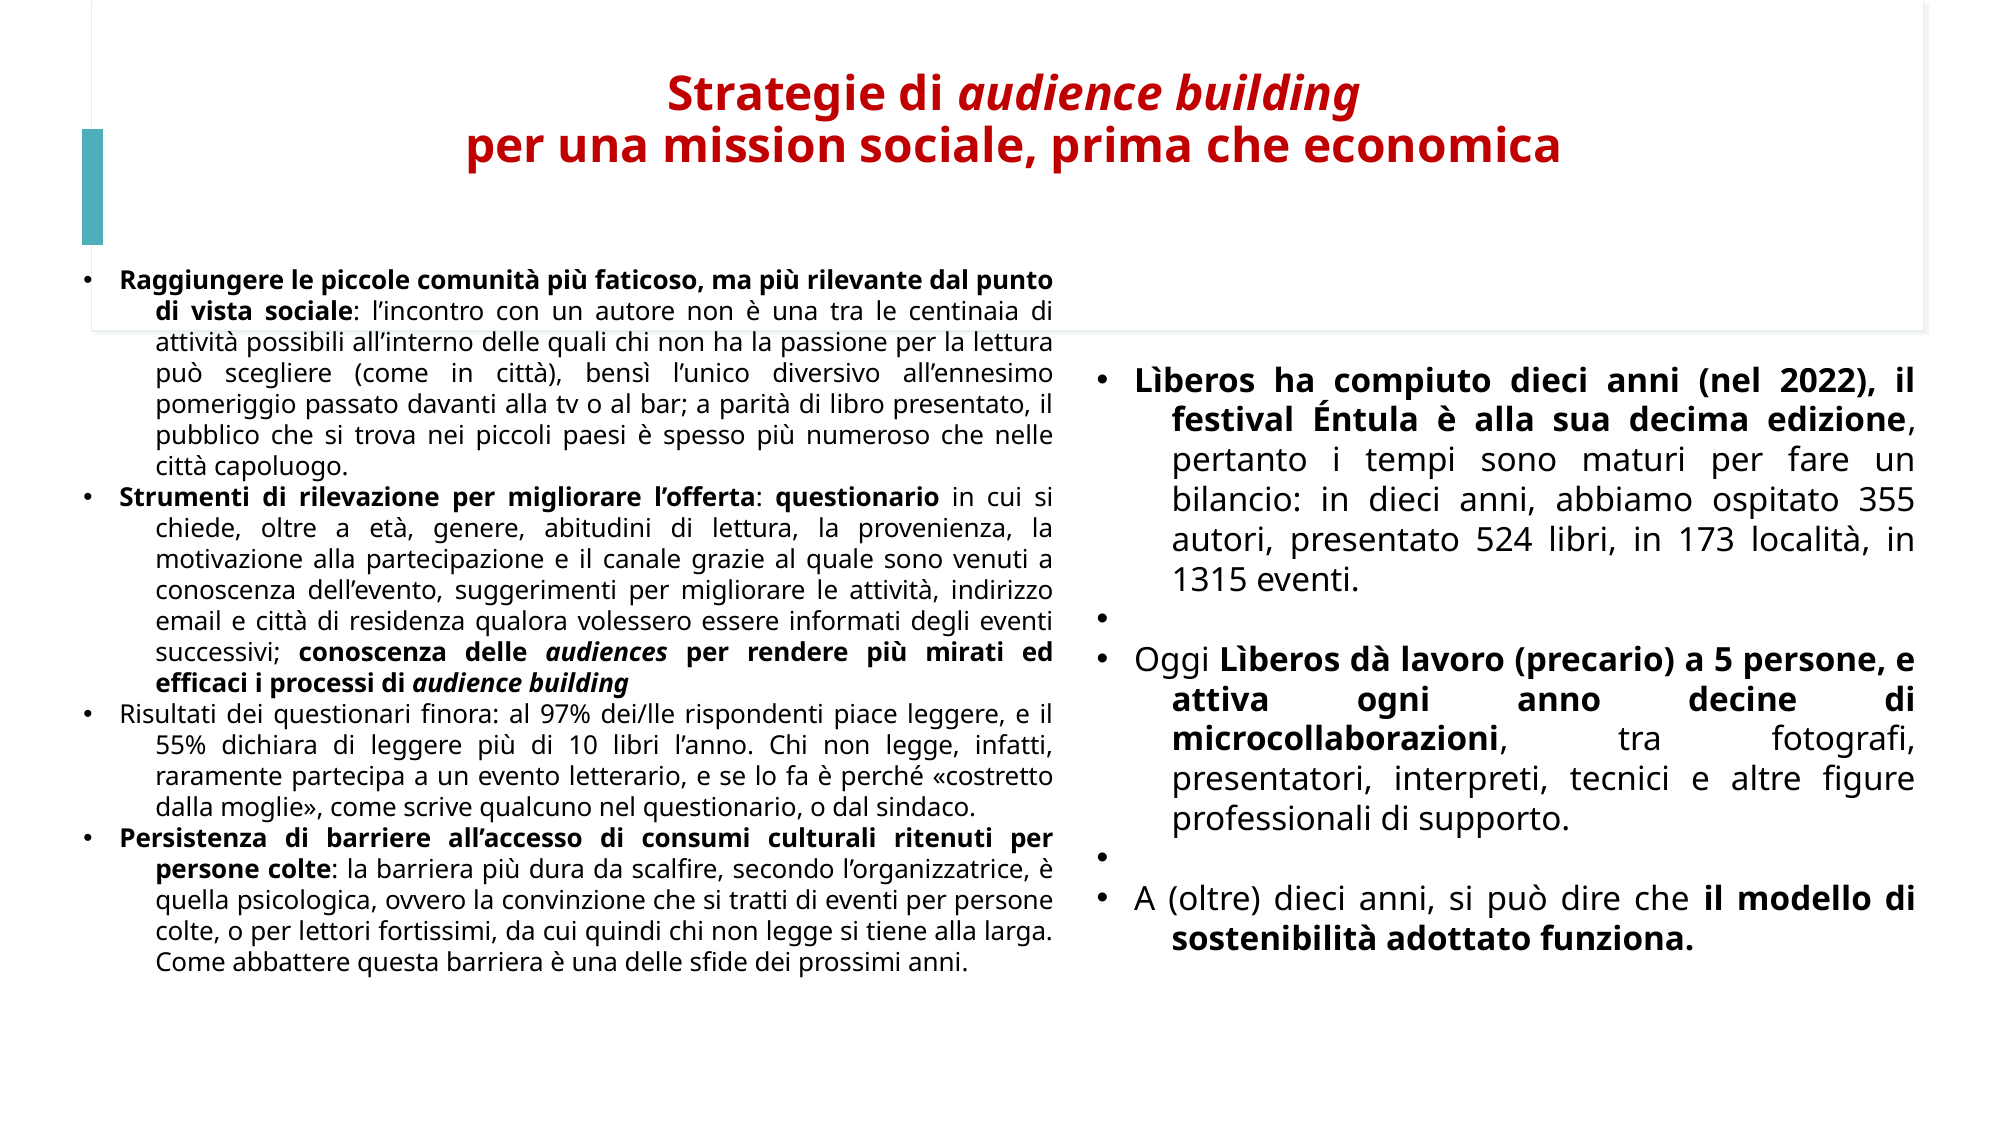

# Strategie di audience building per una mission sociale, prima che economica
Raggiungere le piccole comunità più faticoso, ma più rilevante dal punto di vista sociale: l’incontro con un autore non è una tra le centinaia di attività possibili all’interno delle quali chi non ha la passione per la lettura può scegliere (come in città), bensì l’unico diversivo all’ennesimo pomeriggio passato davanti alla tv o al bar; a parità di libro presentato, il pubblico che si trova nei piccoli paesi è spesso più numeroso che nelle città capoluogo.
Strumenti di rilevazione per migliorare l’offerta: questionario in cui si chiede, oltre a età, genere, abitudini di lettura, la provenienza, la motivazione alla partecipazione e il canale grazie al quale sono venuti a conoscenza dell’evento, suggerimenti per migliorare le attività, indirizzo email e città di residenza qualora volessero essere informati degli eventi successivi; conoscenza delle audiences per rendere più mirati ed efficaci i processi di audience building
Risultati dei questionari finora: al 97% dei/lle rispondenti piace leggere, e il 55% dichiara di leggere più di 10 libri l’anno. Chi non legge, infatti, raramente partecipa a un evento letterario, e se lo fa è perché «costretto dalla moglie», come scrive qualcuno nel questionario, o dal sindaco.
Persistenza di barriere all’accesso di consumi culturali ritenuti per persone colte: la barriera più dura da scalfire, secondo l’organizzatrice, è quella psicologica, ovvero la convinzione che si tratti di eventi per persone colte, o per lettori fortissimi, da cui quindi chi non legge si tiene alla larga. Come abbattere questa barriera è una delle sfide dei prossimi anni.
Lìberos ha compiuto dieci anni (nel 2022), il festival Éntula è alla sua decima edizione, pertanto i tempi sono maturi per fare un bilancio: in dieci anni, abbiamo ospitato 355 autori, presentato 524 libri, in 173 località, in 1315 eventi.
Oggi Lìberos dà lavoro (precario) a 5 persone, e attiva ogni anno decine di microcollaborazioni, tra fotografi, presentatori, interpreti, tecnici e altre figure professionali di supporto.
A (oltre) dieci anni, si può dire che il modello di sostenibilità adottato funziona.